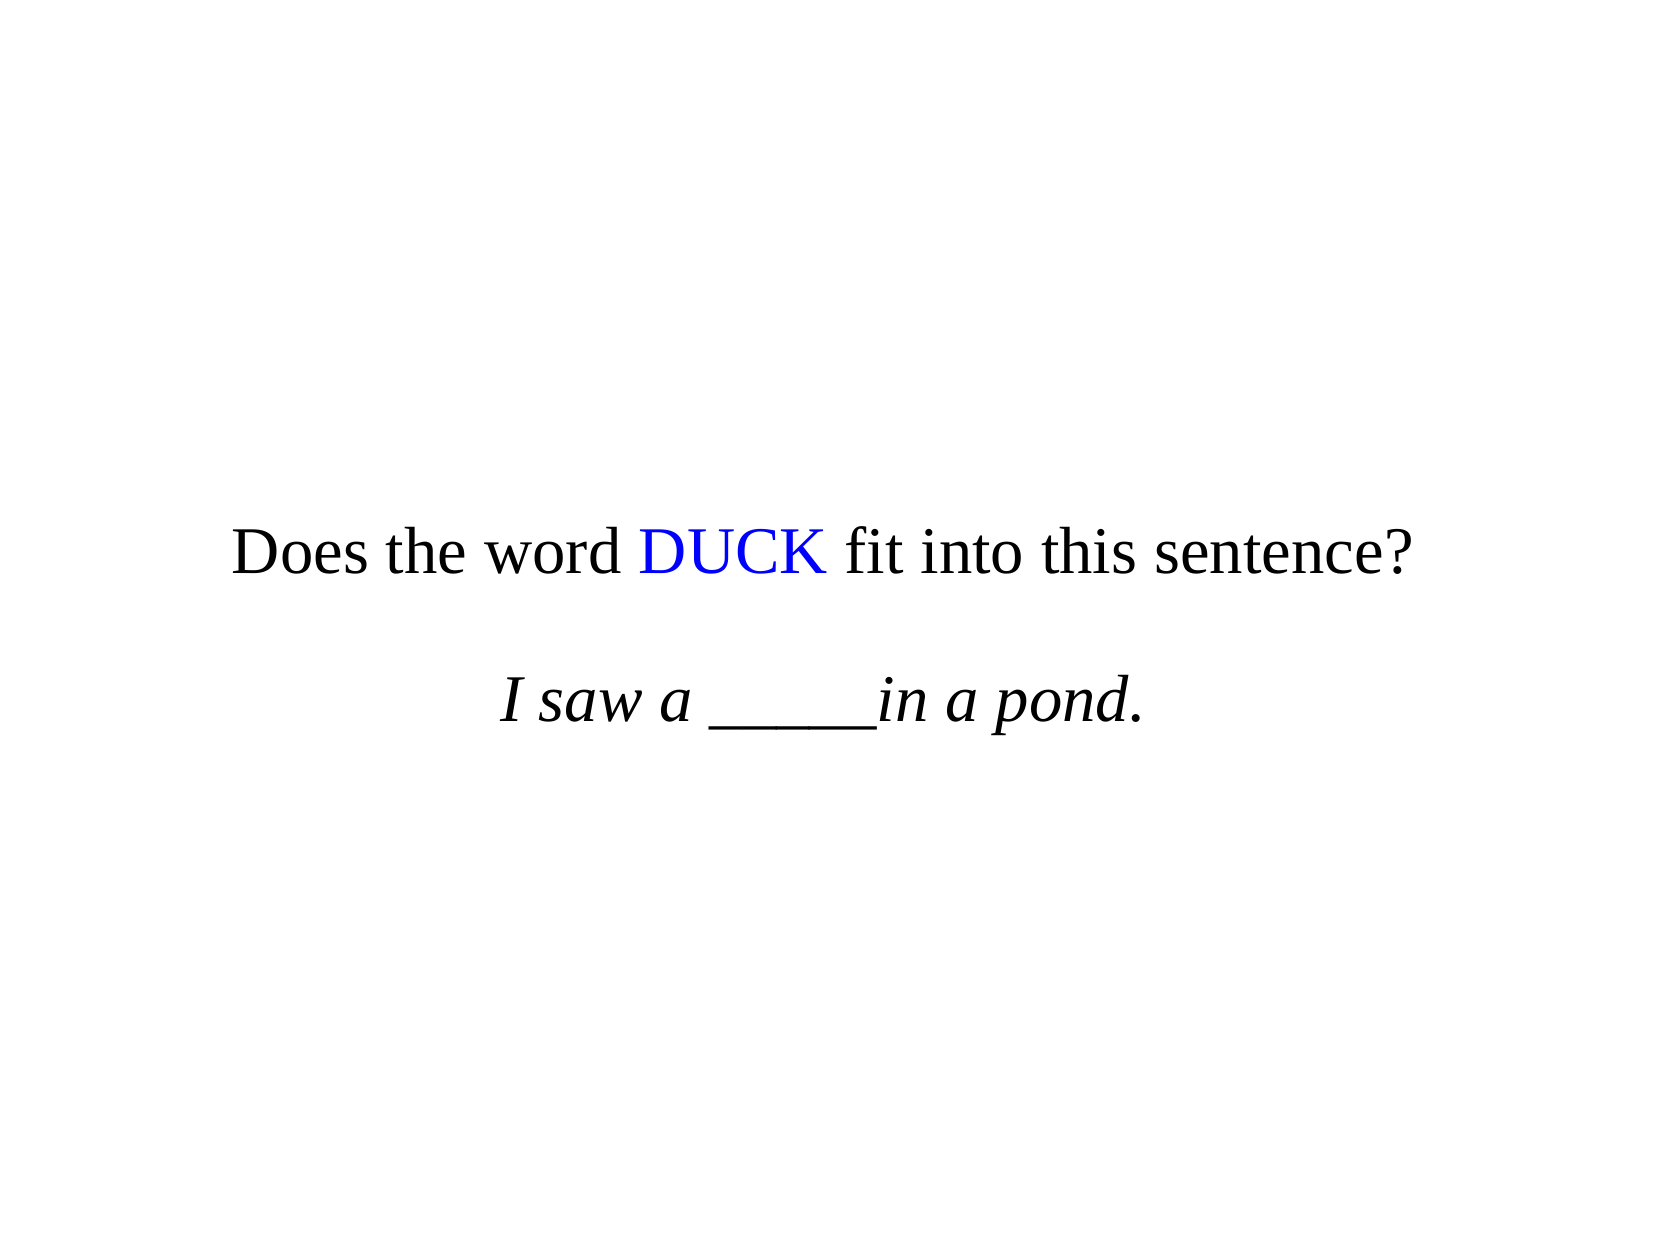

# Does the word DUCK fit into this sentence?
I saw a _____in a pond.